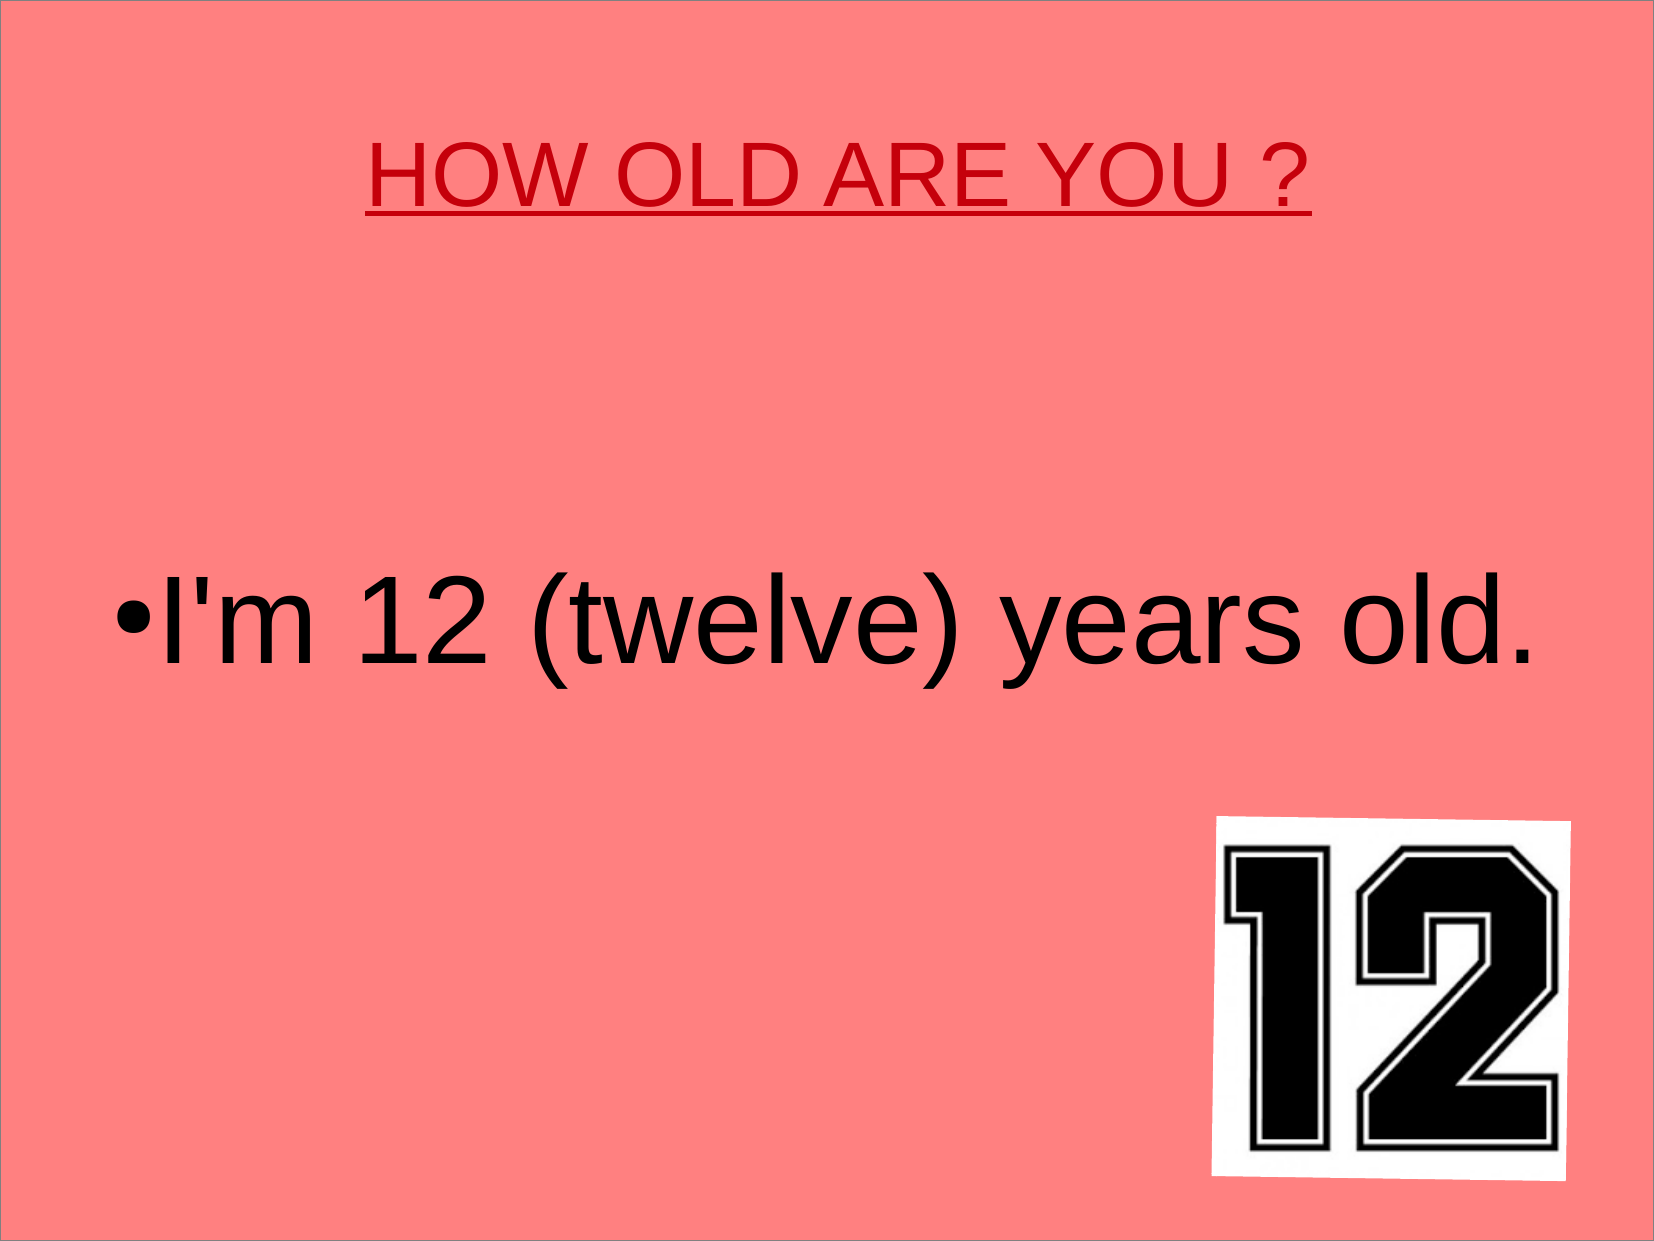

I'm 12 (twelve) years old.
# HOW OLD ARE YOU ?